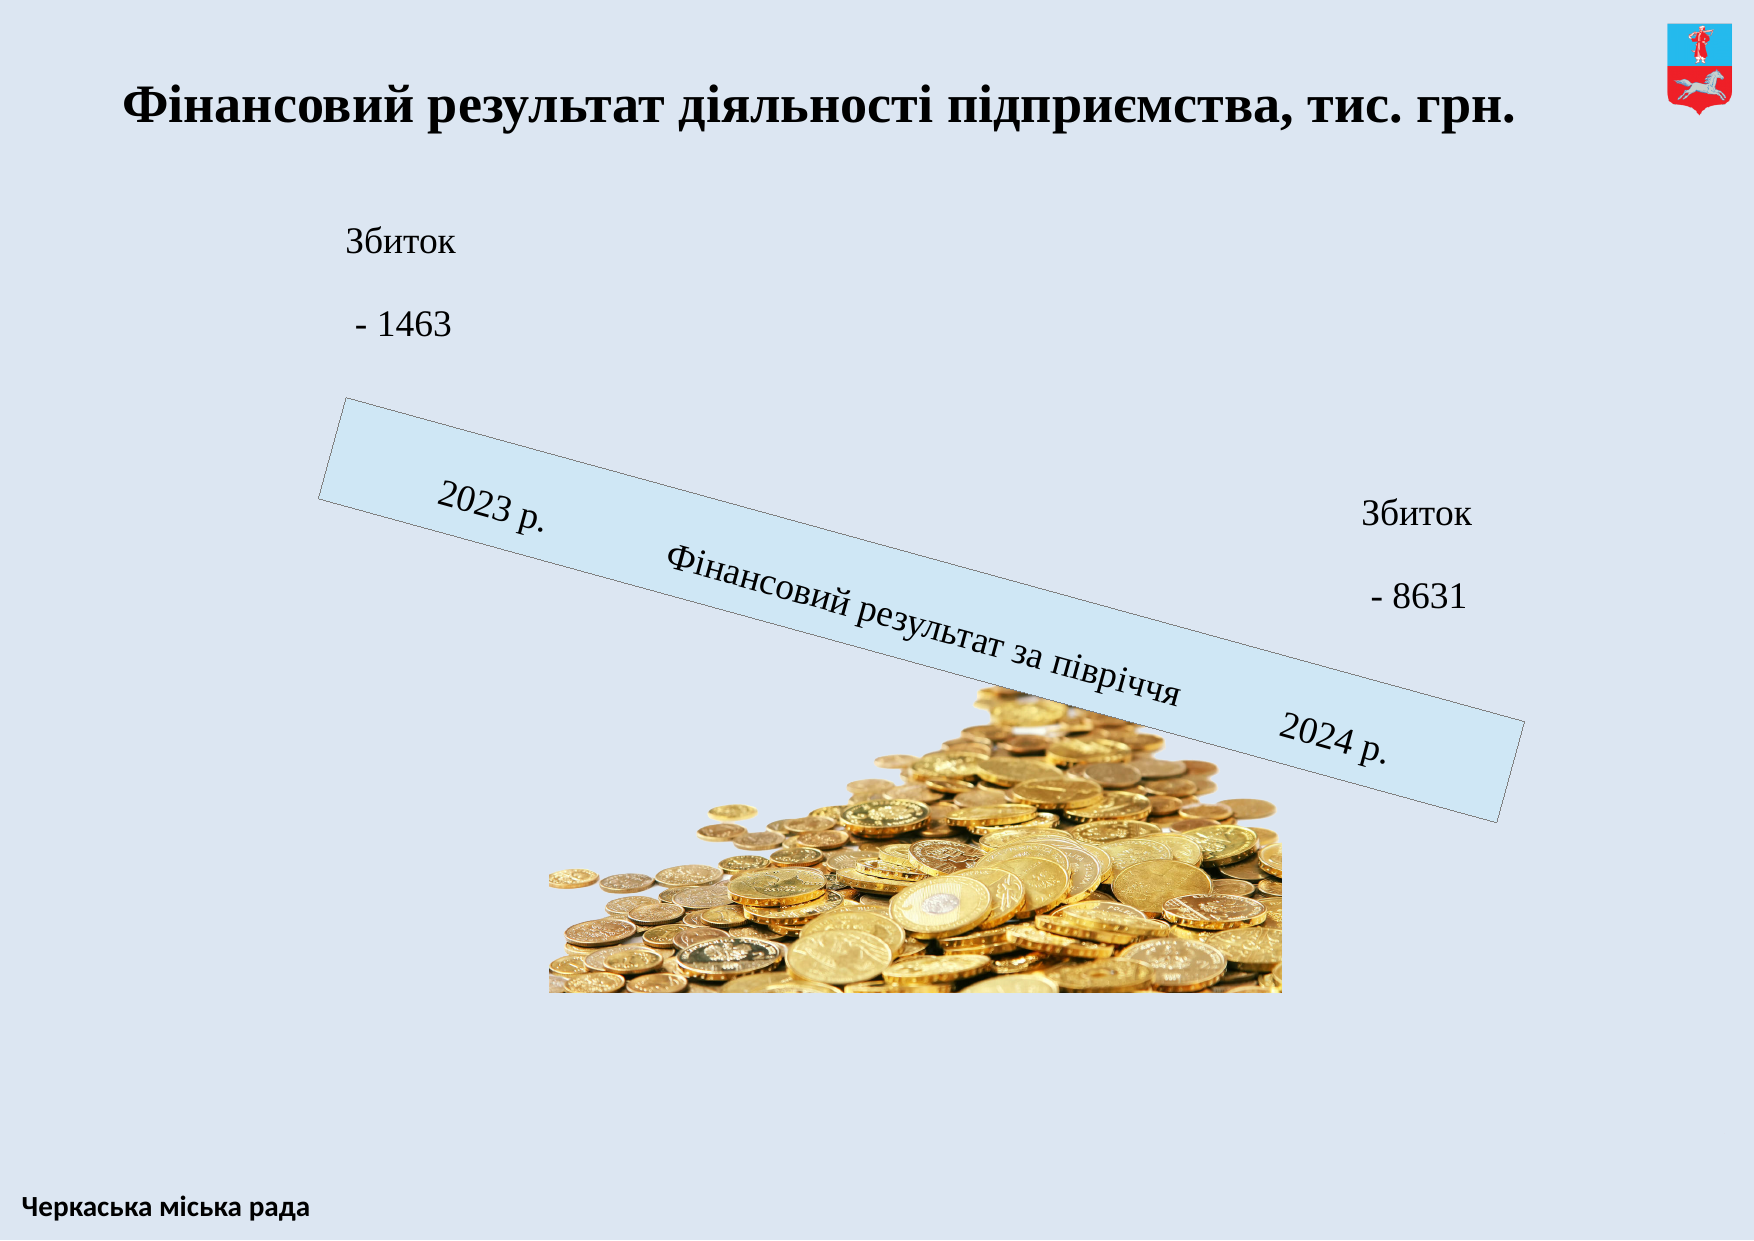

Фінансовий результат діяльності підприємства, тис. грн.
Збиток
 - 1463
Збиток
 - 8631
2023 р. Фінансовий результат за півріччя 2024 р.
Черкаська міська рада